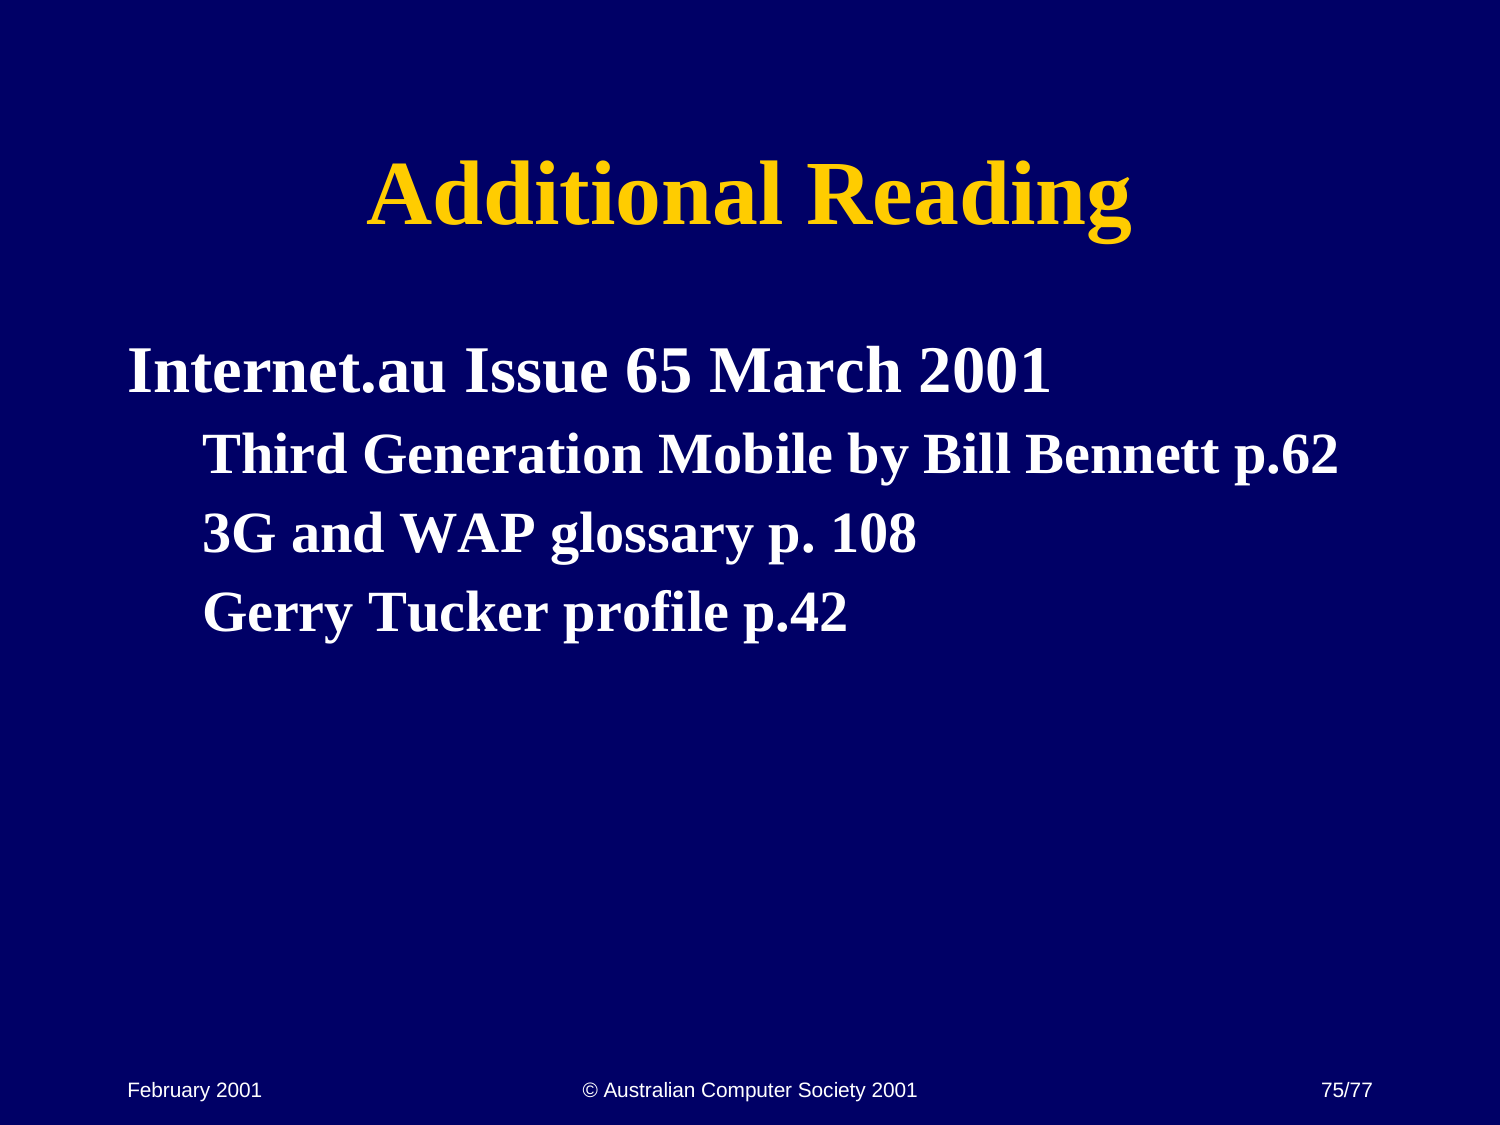

# Additional Reading
Internet.au Issue 65 March 2001
Third Generation Mobile by Bill Bennett p.62
3G and WAP glossary p. 108
Gerry Tucker profile p.42
February 2001
© Australian Computer Society 2001
75